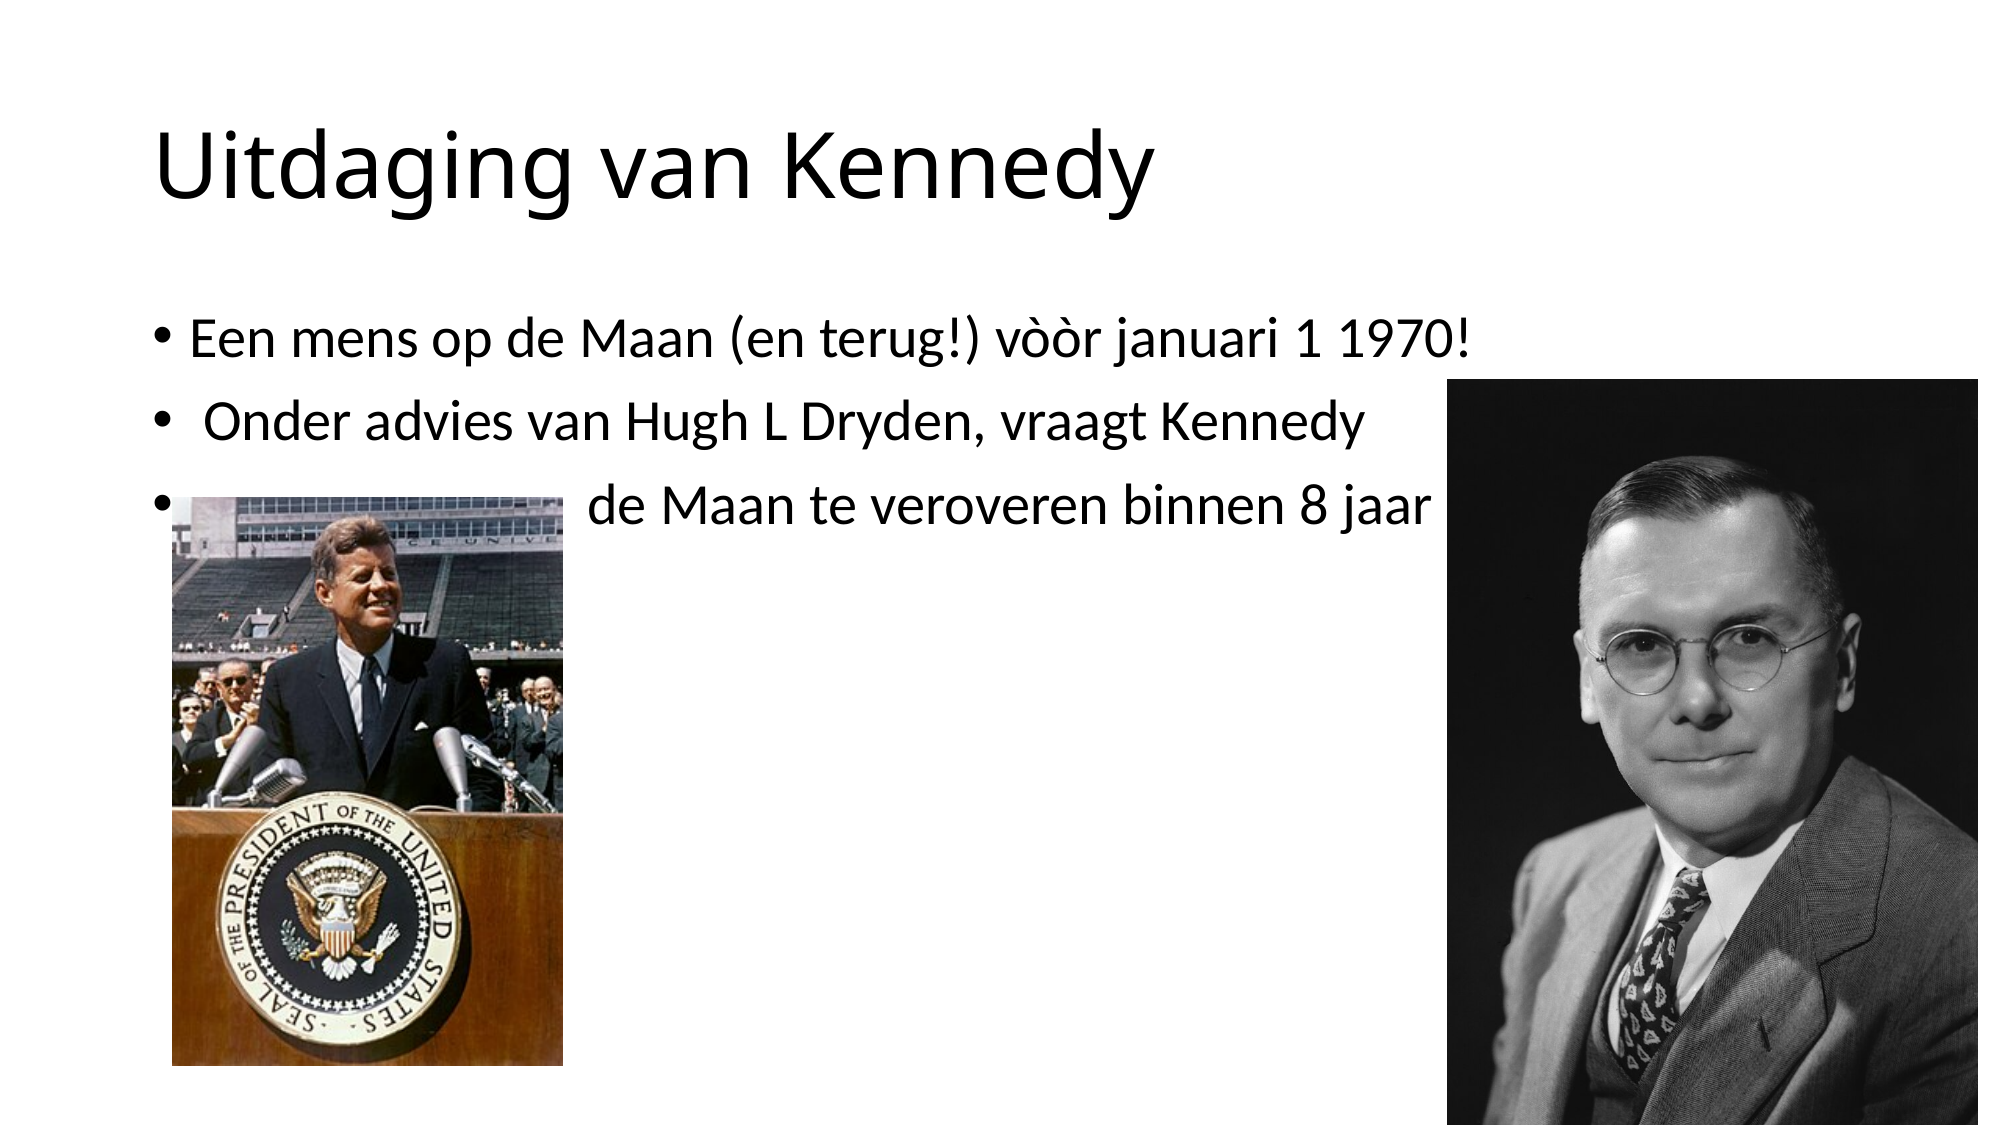

# Uitdaging van Kennedy
Een mens op de Maan (en terug!) vòòr januari 1 1970!
 Onder advies van Hugh L Dryden, vraagt Kennedy
 de Maan te veroveren binnen 8 jaar